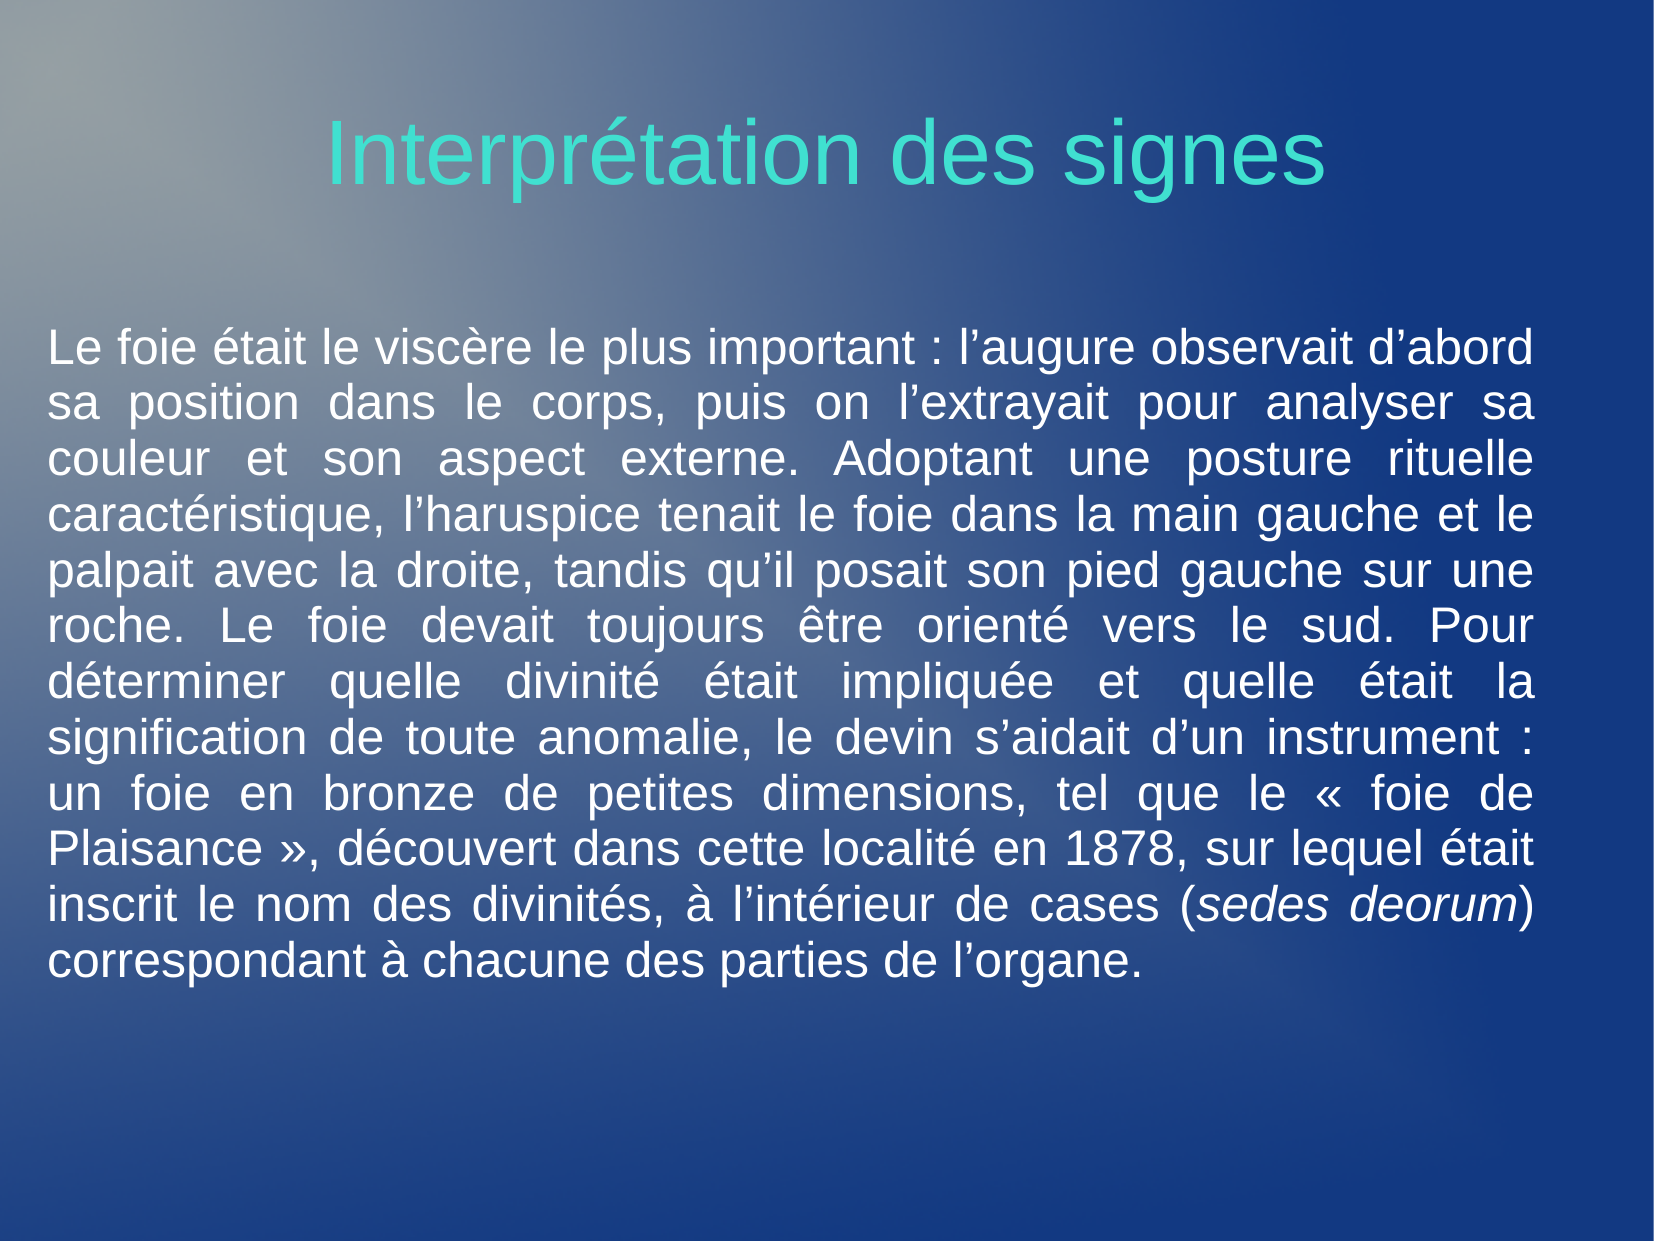

# Interprétation des signes
Le foie était le viscère le plus important : l’augure observait d’abord sa position dans le corps, puis on l’extrayait pour analyser sa couleur et son aspect externe. Adoptant une posture rituelle caractéristique, l’haruspice tenait le foie dans la main gauche et le palpait avec la droite, tandis qu’il posait son pied gauche sur une roche. Le foie devait toujours être orienté vers le sud. Pour déterminer quelle divinité était impliquée et quelle était la signification de toute anomalie, le devin s’aidait d’un instrument : un foie en bronze de petites dimensions, tel que le « foie de Plaisance », découvert dans cette localité en 1878, sur lequel était inscrit le nom des divinités, à l’intérieur de cases (sedes deorum) correspondant à chacune des parties de l’organe.